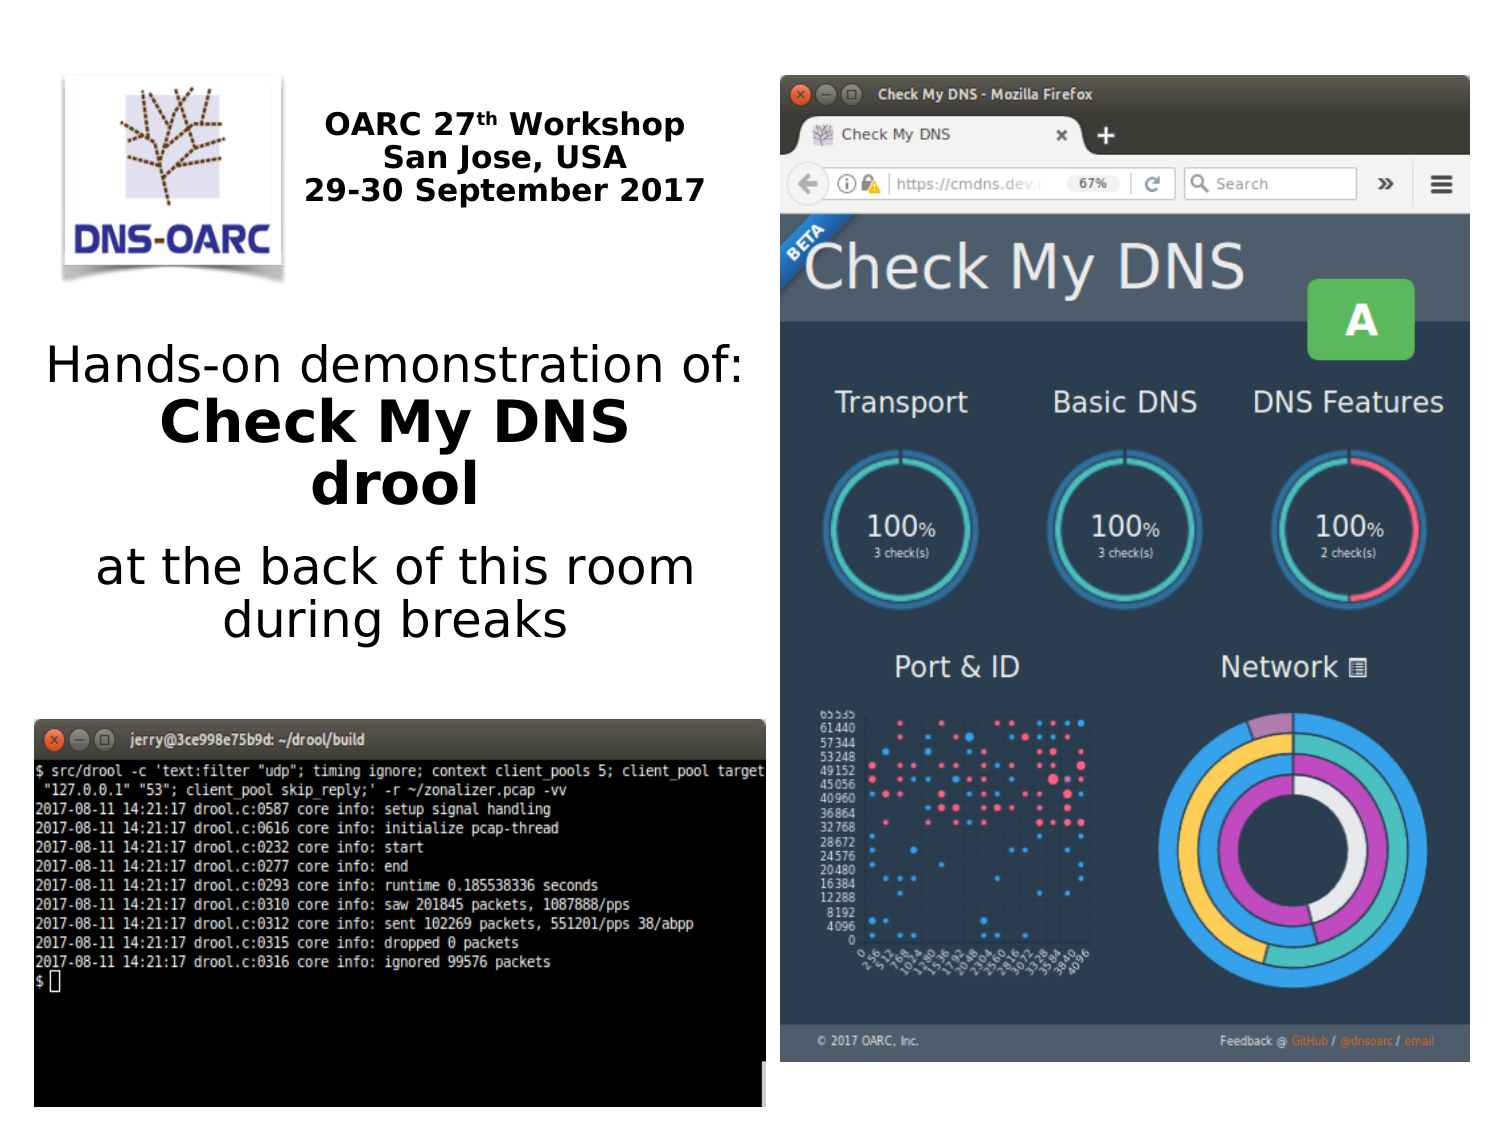

OARC 27th Workshop
San Jose, USA
29-30 September 2017
Hands-on demonstration of:
Check My DNS
drool
at the back of this room
during breaks